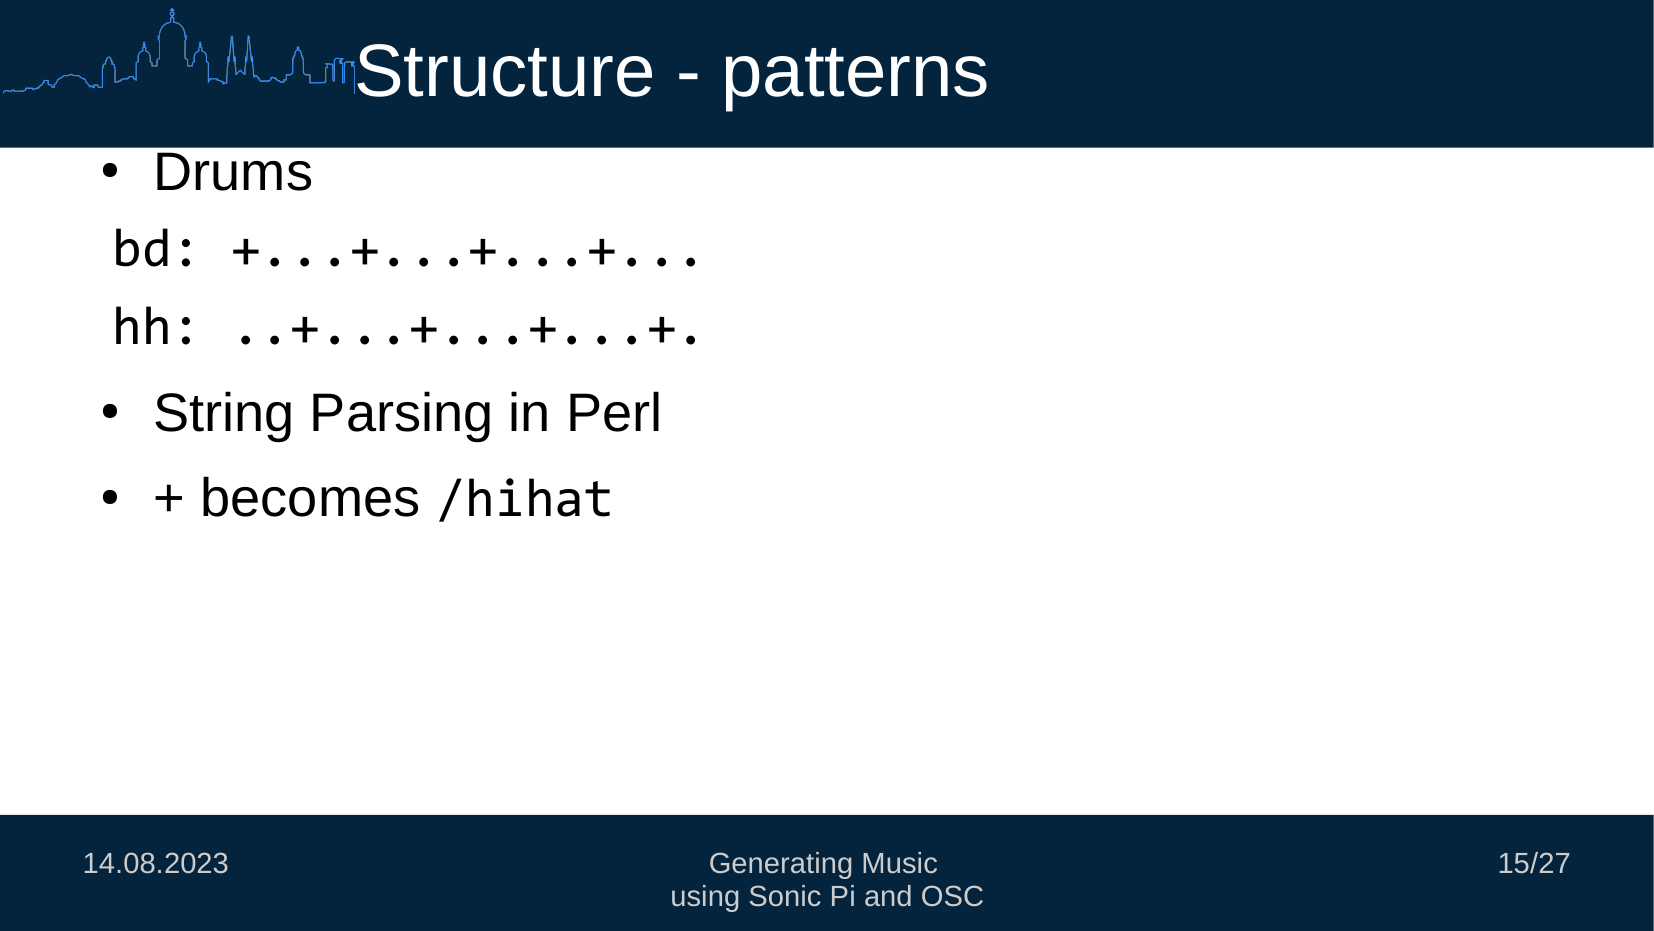

# Structure - patterns
Drums
 bd: +...+...+...+...
 hh: ..+...+...+...+.
String Parsing in Perl
+ becomes /hihat
08. März 2019
15